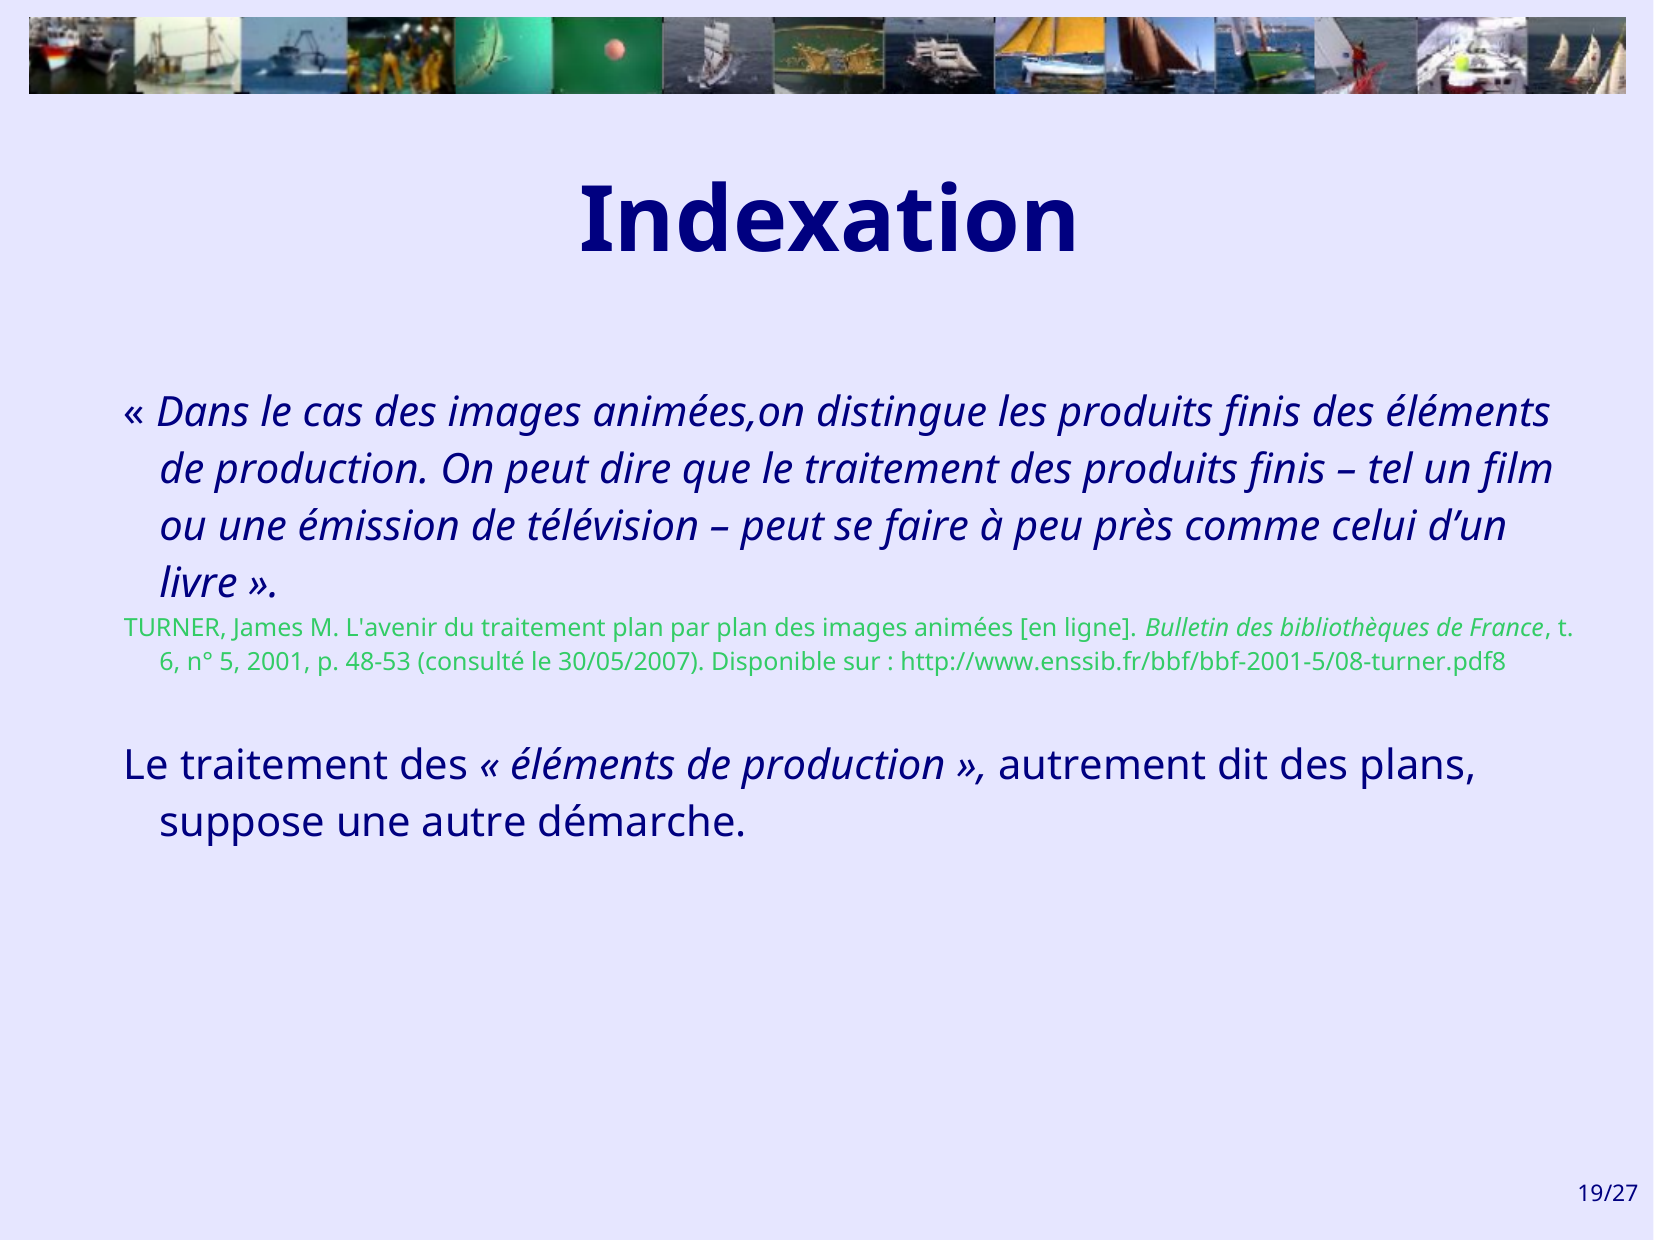

# Indexation
« Dans le cas des images animées,on distingue les produits finis des éléments de production. On peut dire que le traitement des produits finis – tel un film ou une émission de télévision – peut se faire à peu près comme celui d’un livre ».
TURNER, James M. L'avenir du traitement plan par plan des images animées [en ligne]. Bulletin des bibliothèques de France, t. 6, n° 5, 2001, p. 48-53 (consulté le 30/05/2007). Disponible sur : http://www.enssib.fr/bbf/bbf-2001-5/08-turner.pdf8
Le traitement des « éléments de production », autrement dit des plans, suppose une autre démarche.